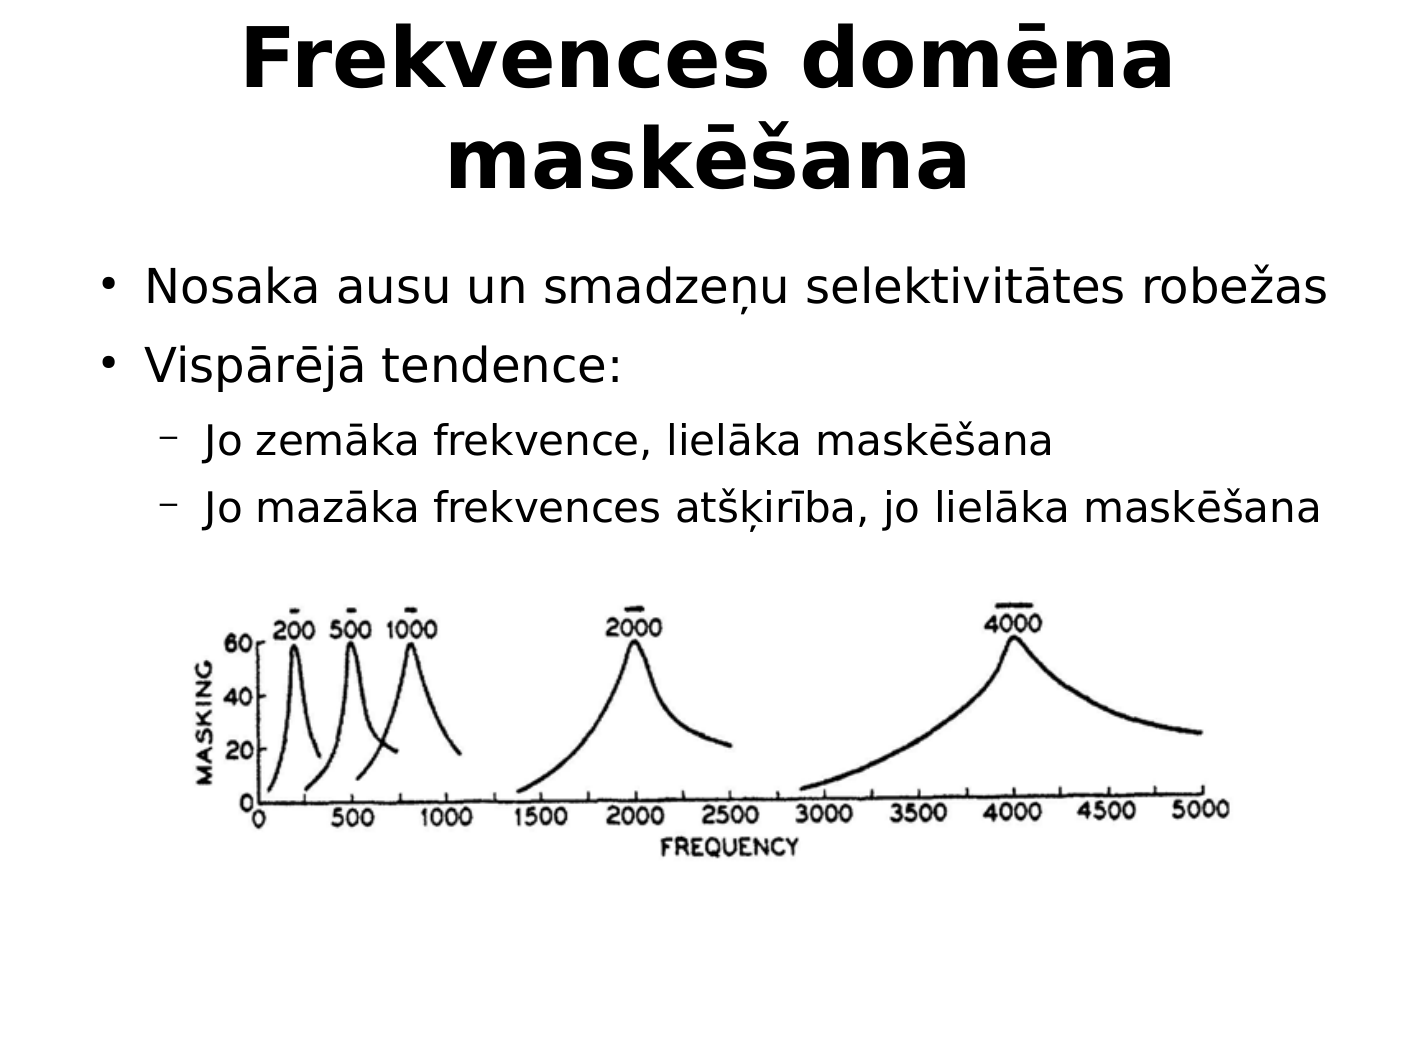

# Frekvences domēna maskēšana
Nosaka ausu un smadzeņu selektivitātes robežas
Vispārējā tendence:
Jo zemāka frekvence, lielāka maskēšana
Jo mazāka frekvences atšķirība, jo lielāka maskēšana